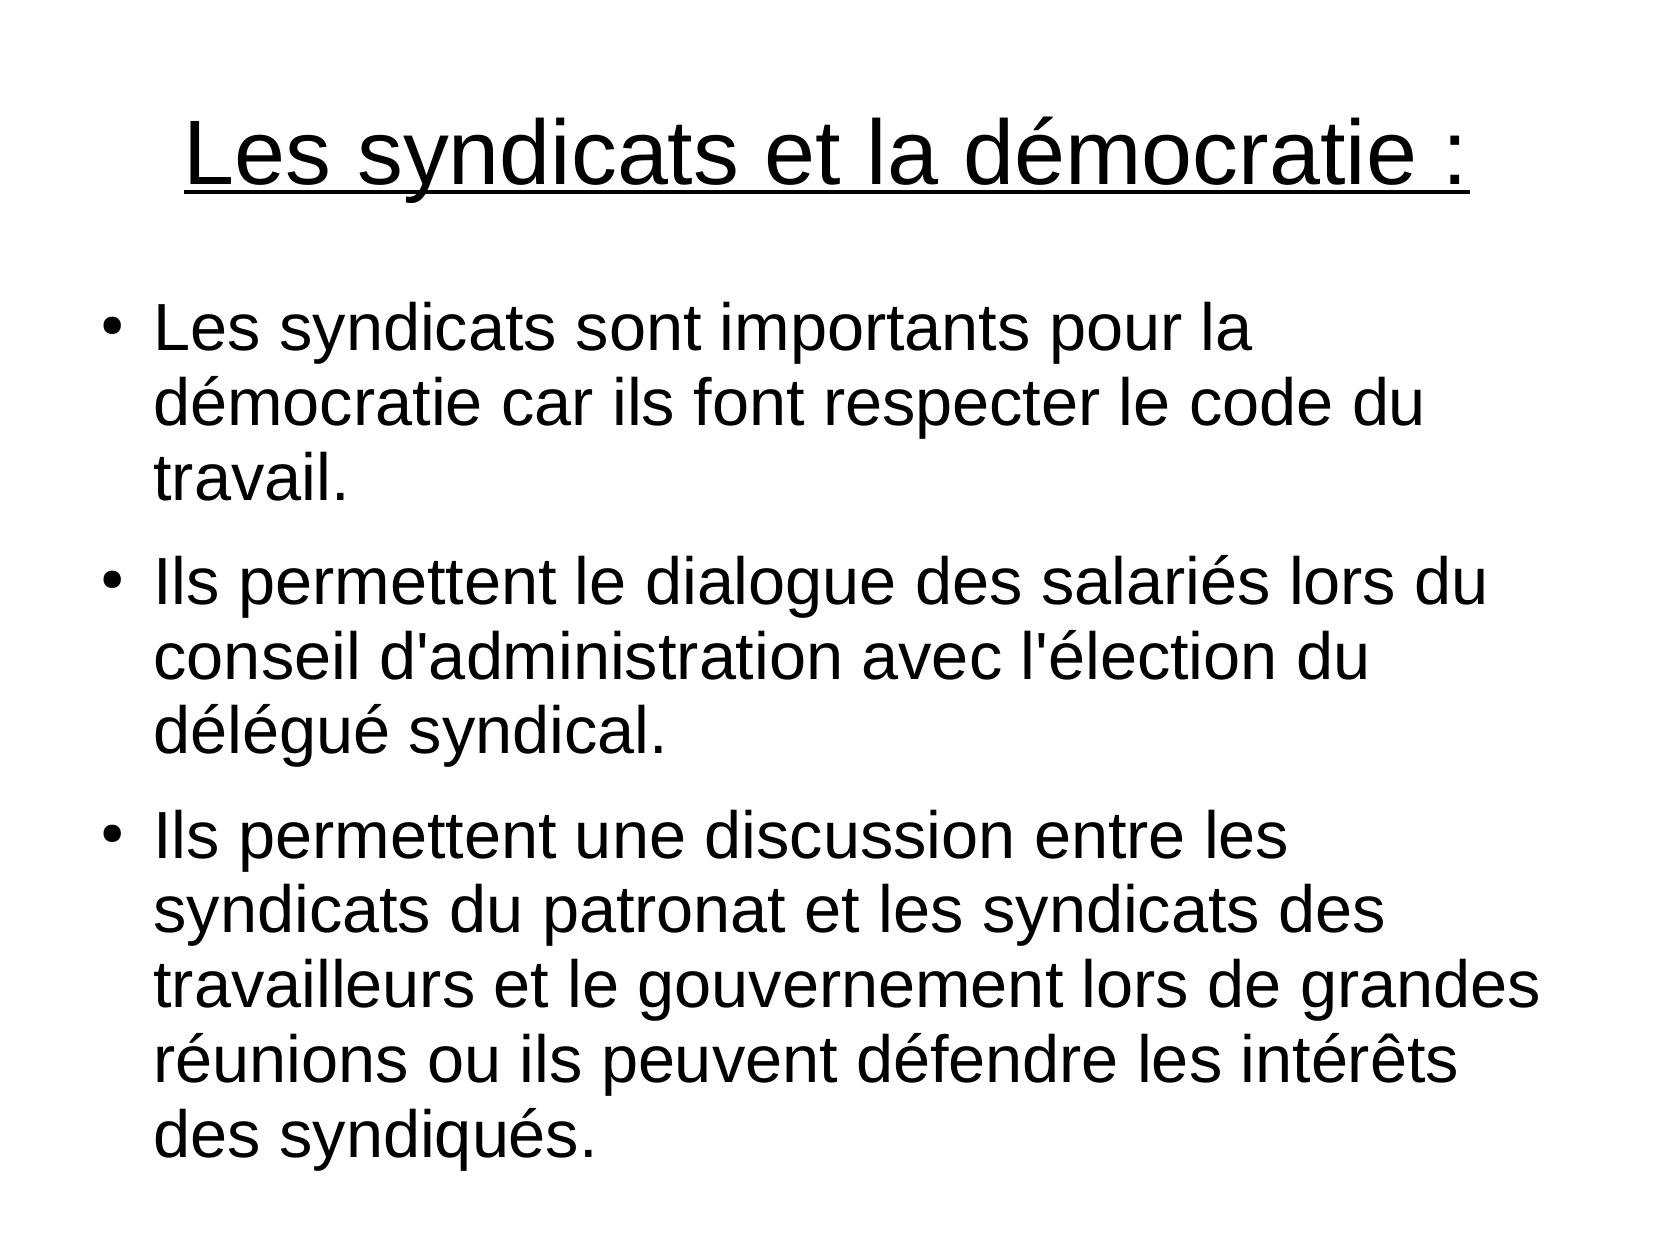

# Les syndicats et la démocratie :
Les syndicats sont importants pour la démocratie car ils font respecter le code du travail.
Ils permettent le dialogue des salariés lors du conseil d'administration avec l'élection du délégué syndical.
Ils permettent une discussion entre les syndicats du patronat et les syndicats des travailleurs et le gouvernement lors de grandes réunions ou ils peuvent défendre les intérêts des syndiqués.